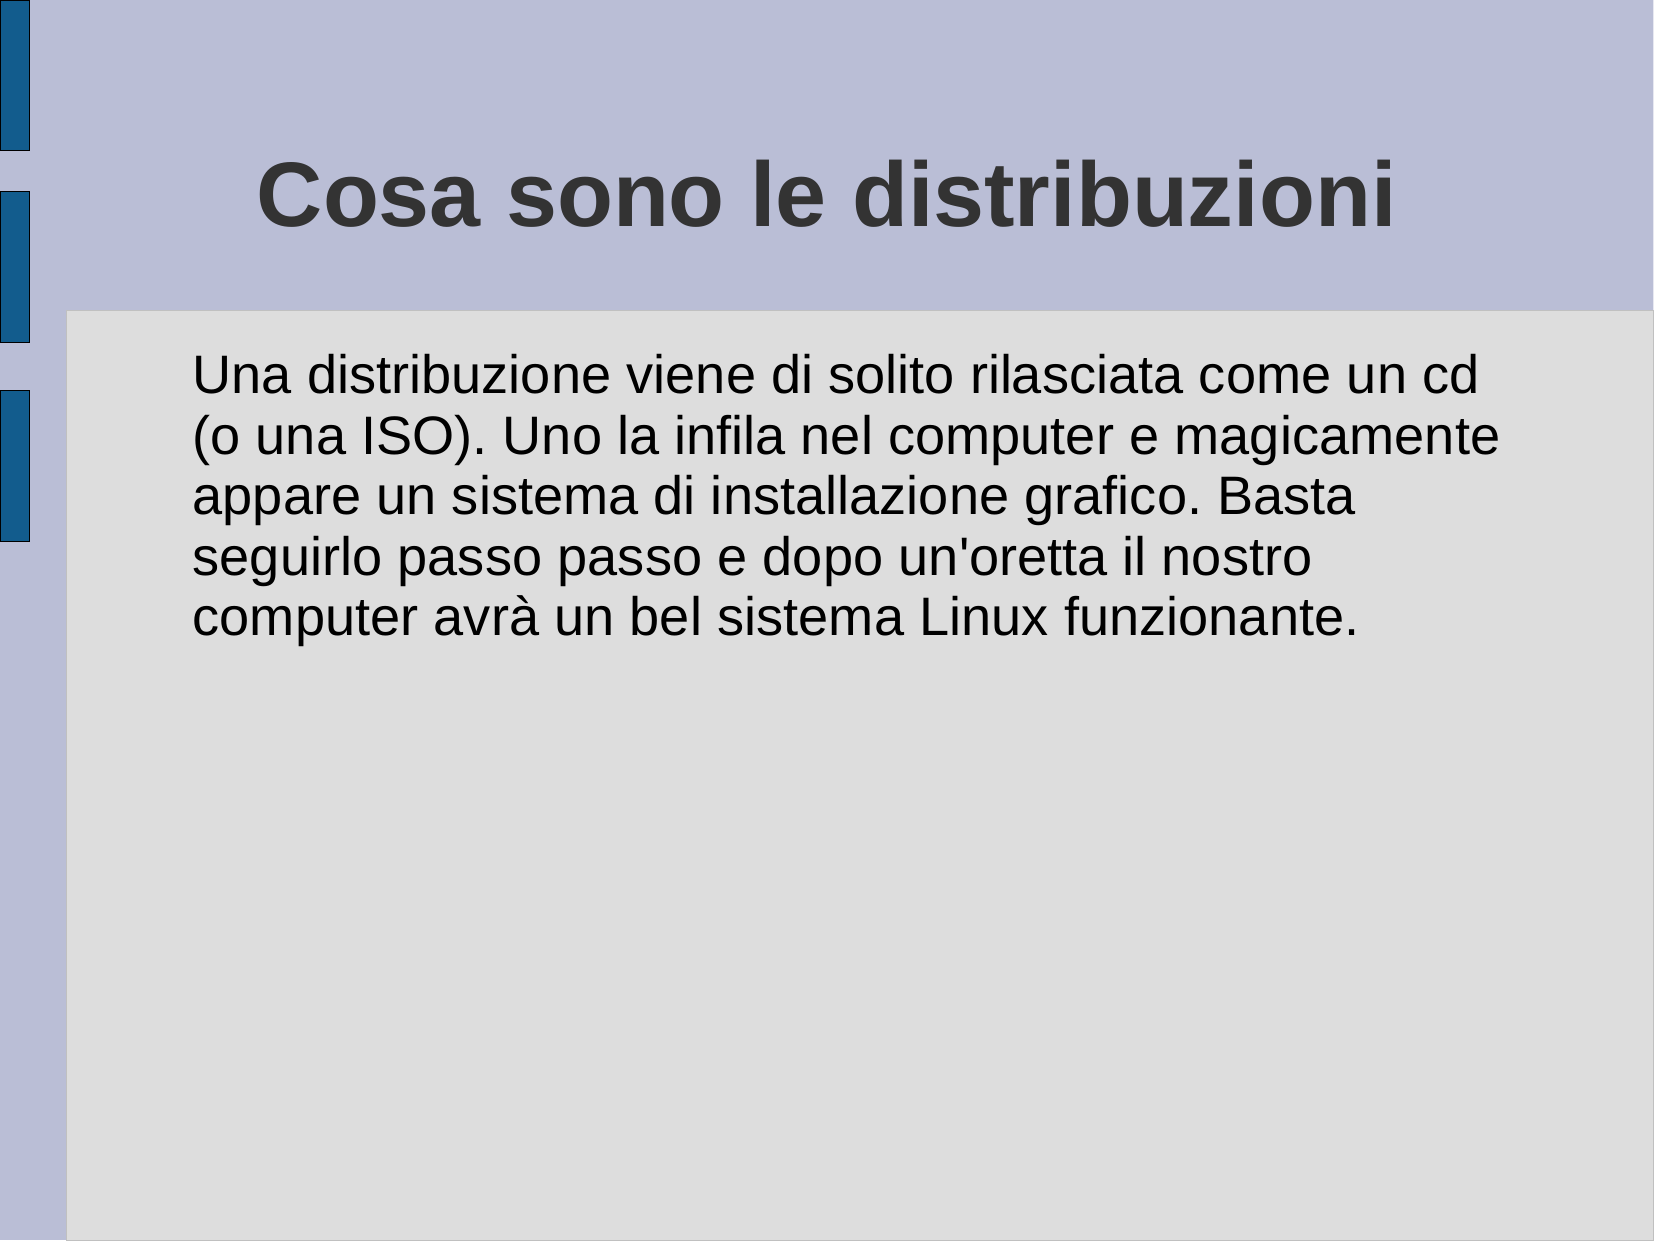

# Cosa sono le distribuzioni
Una distribuzione viene di solito rilasciata come un cd (o una ISO). Uno la infila nel computer e magicamente appare un sistema di installazione grafico. Basta seguirlo passo passo e dopo un'oretta il nostro computer avrà un bel sistema Linux funzionante.